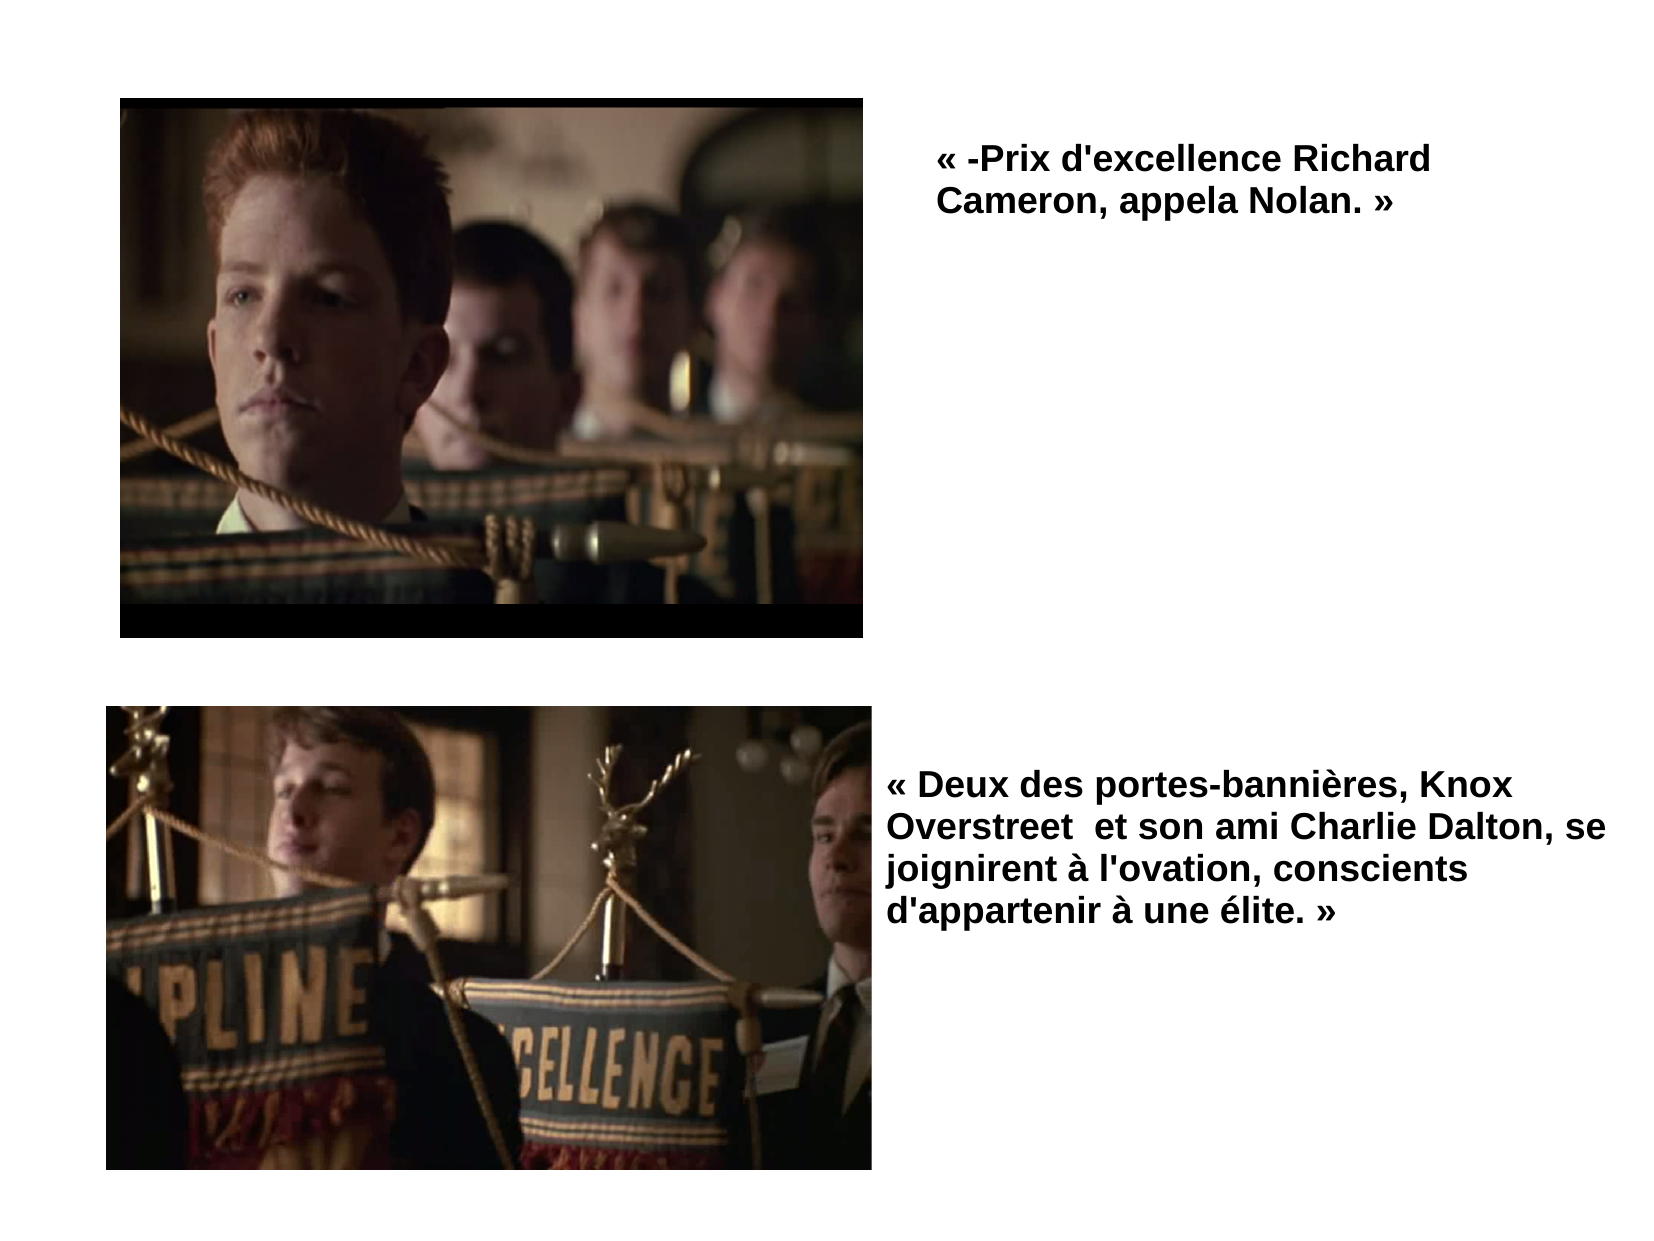

« -Prix d'excellence Richard Cameron, appela Nolan. »
« Deux des portes-bannières, Knox Overstreet et son ami Charlie Dalton, se joignirent à l'ovation, conscients d'appartenir à une élite. »